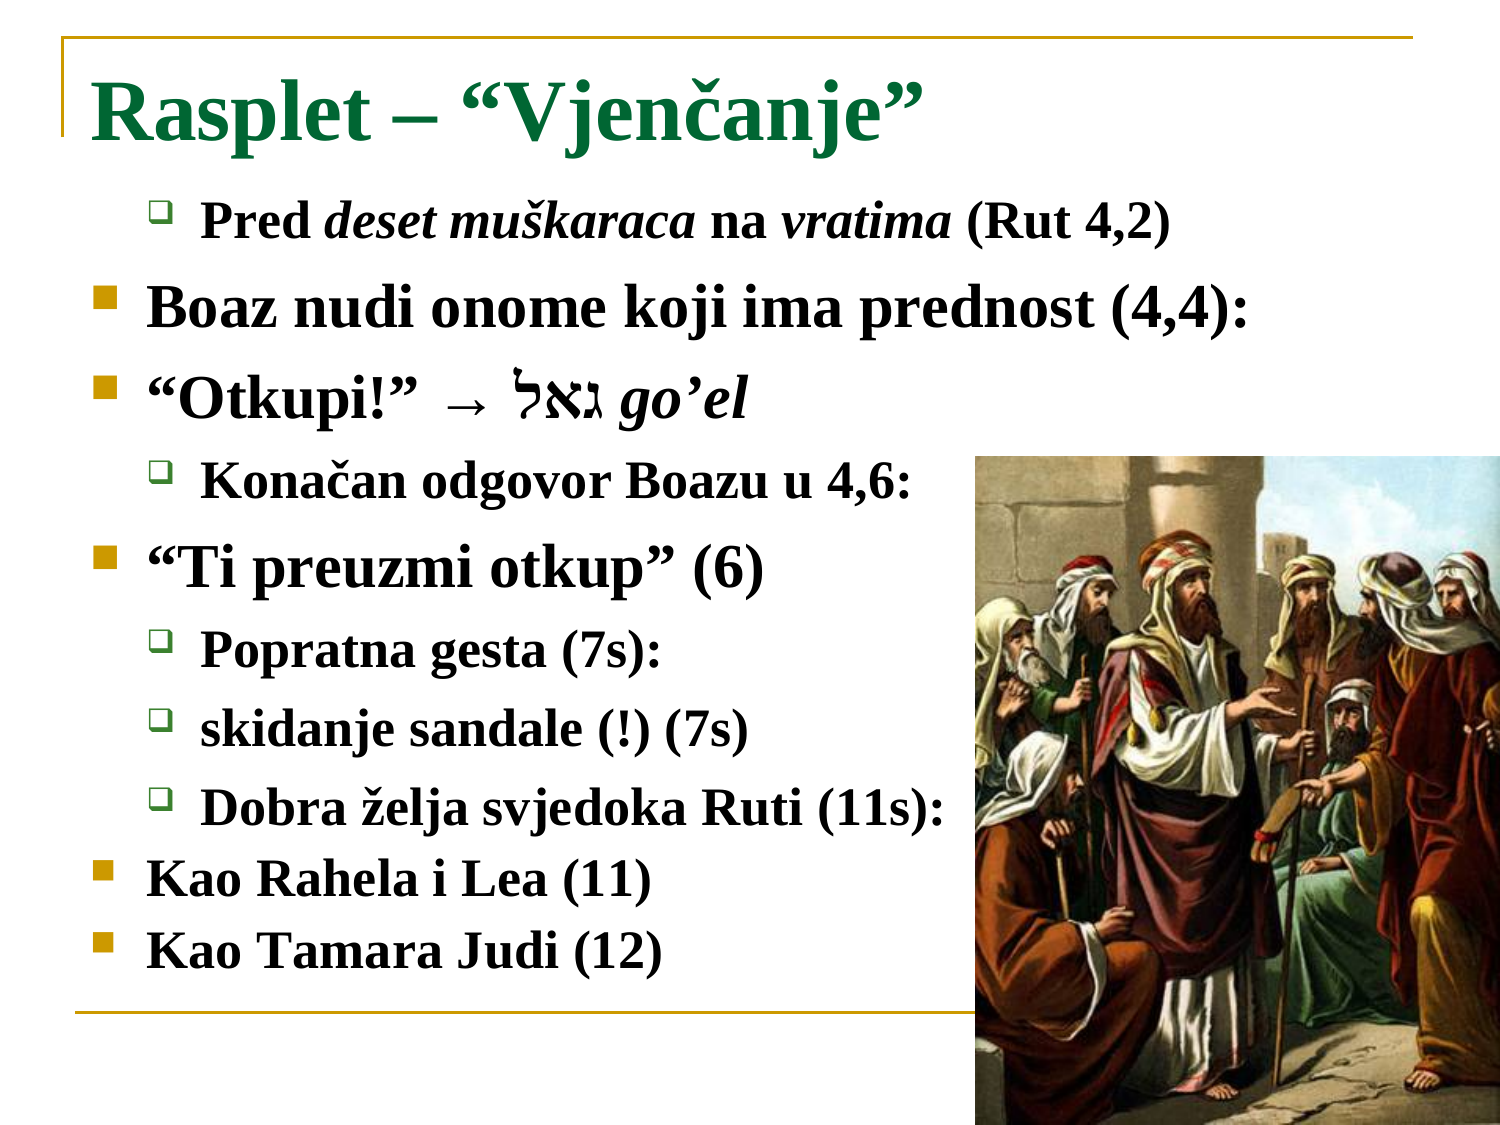

# Rasplet – “Vjenčanje”
Pred deset muškaraca na vratima (Rut 4,2)
Boaz nudi onome koji ima prednost (4,4):
“Otkupi!” → גאל go’el
Konačan odgovor Boazu u 4,6:
“Ti preuzmi otkup” (6)
Popratna gesta (7s):
skidanje sandale (!) (7s)
Dobra želja svjedoka Ruti (11s):
Kao Rahela i Lea (11)
Kao Tamara Judi (12)
11